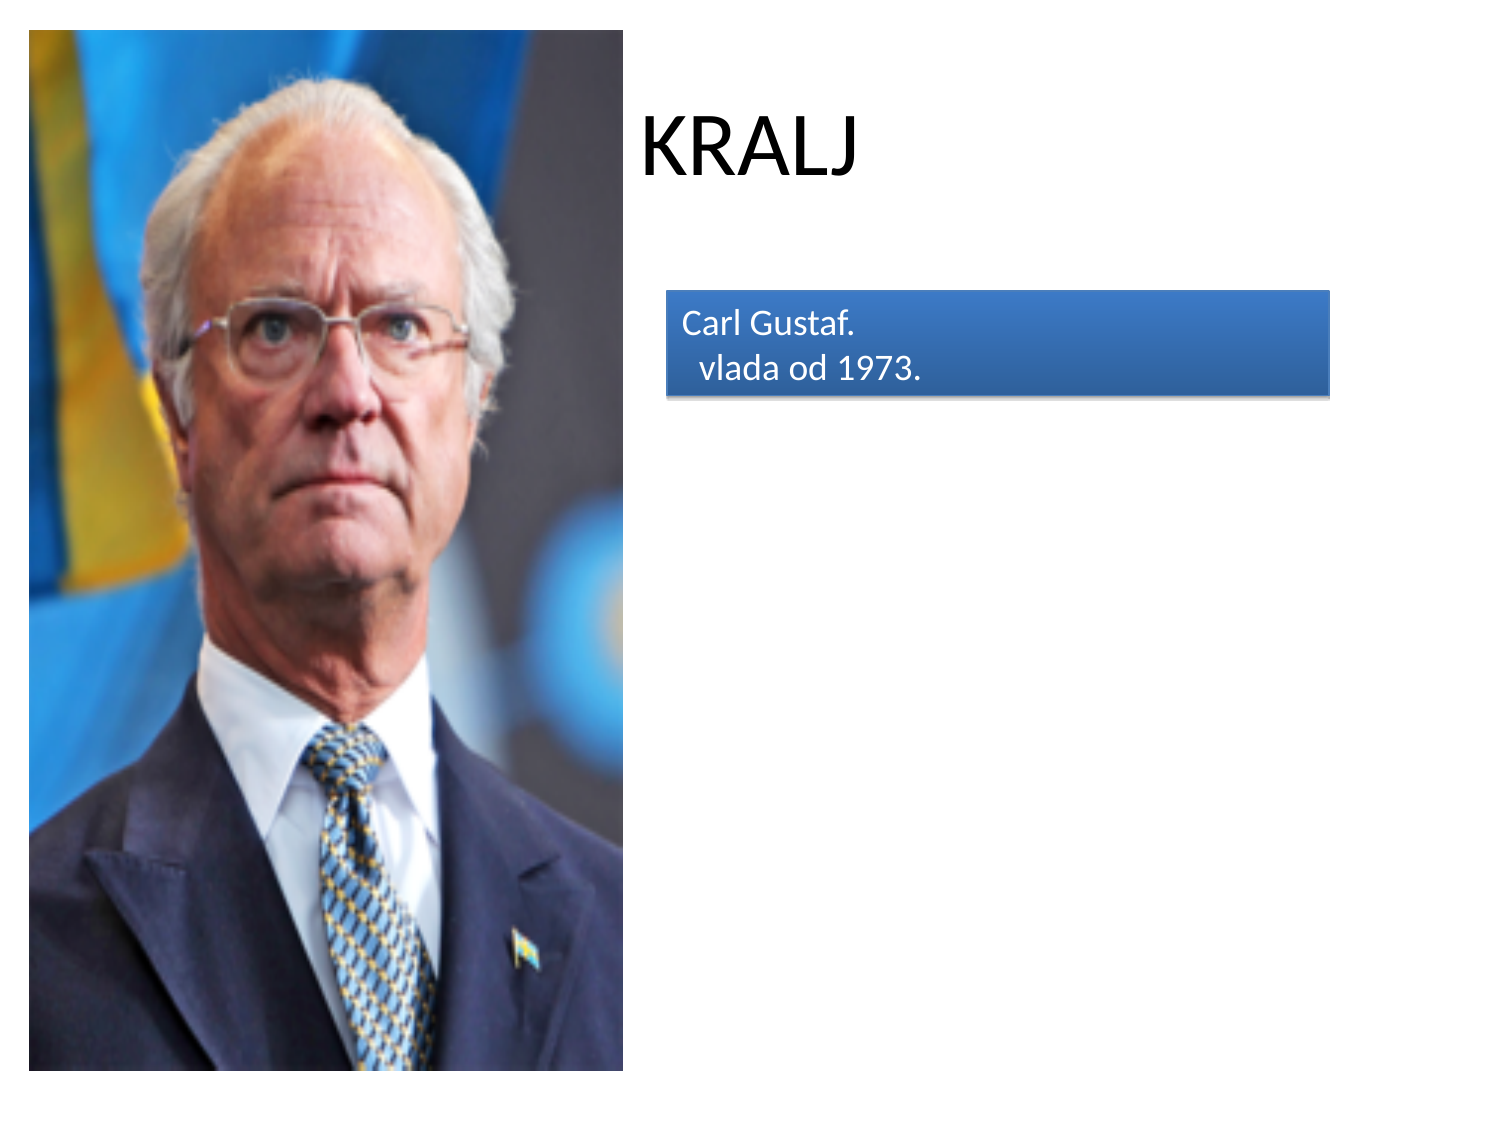

# KRALJ
Carl Gustaf.
  vlada od 1973.